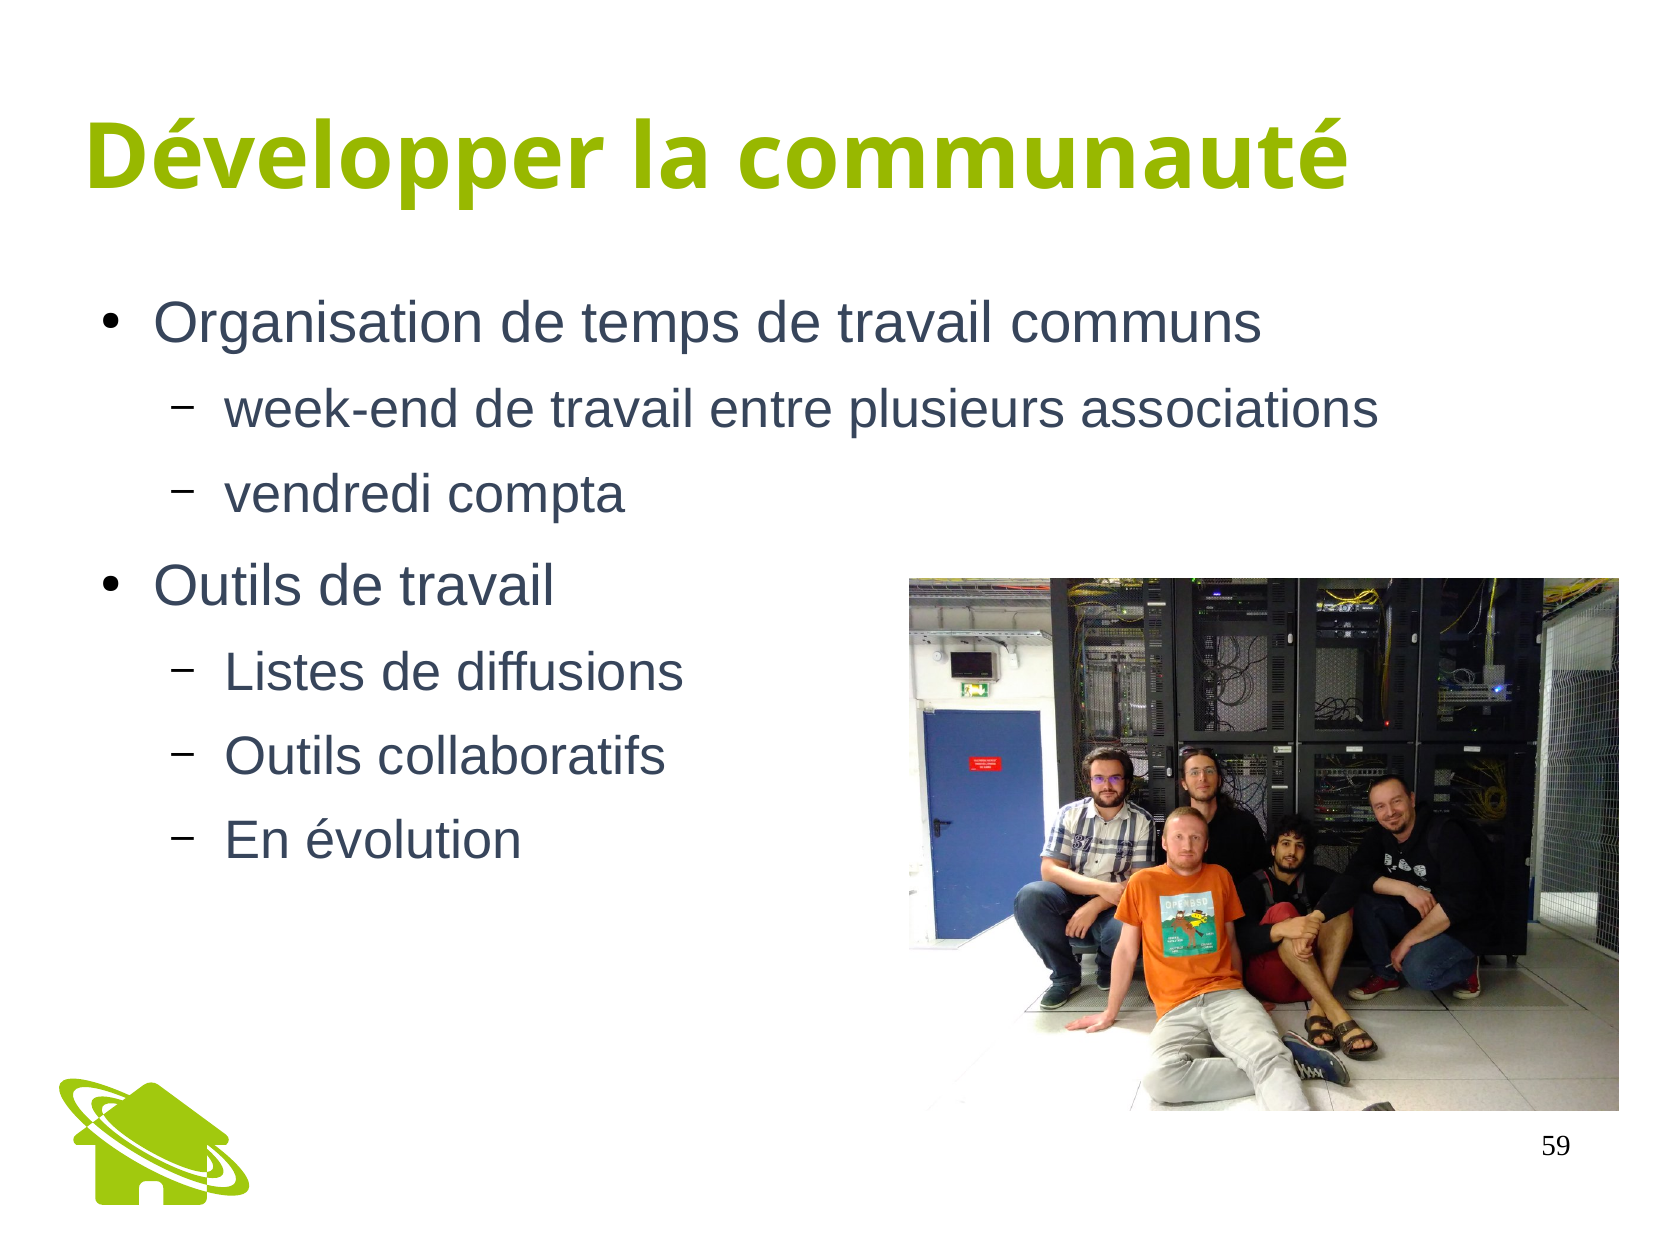

# Développer la communauté
Organisation de temps de travail communs
week-end de travail entre plusieurs associations
vendredi compta
Outils de travail
Listes de diffusions
Outils collaboratifs
En évolution
59